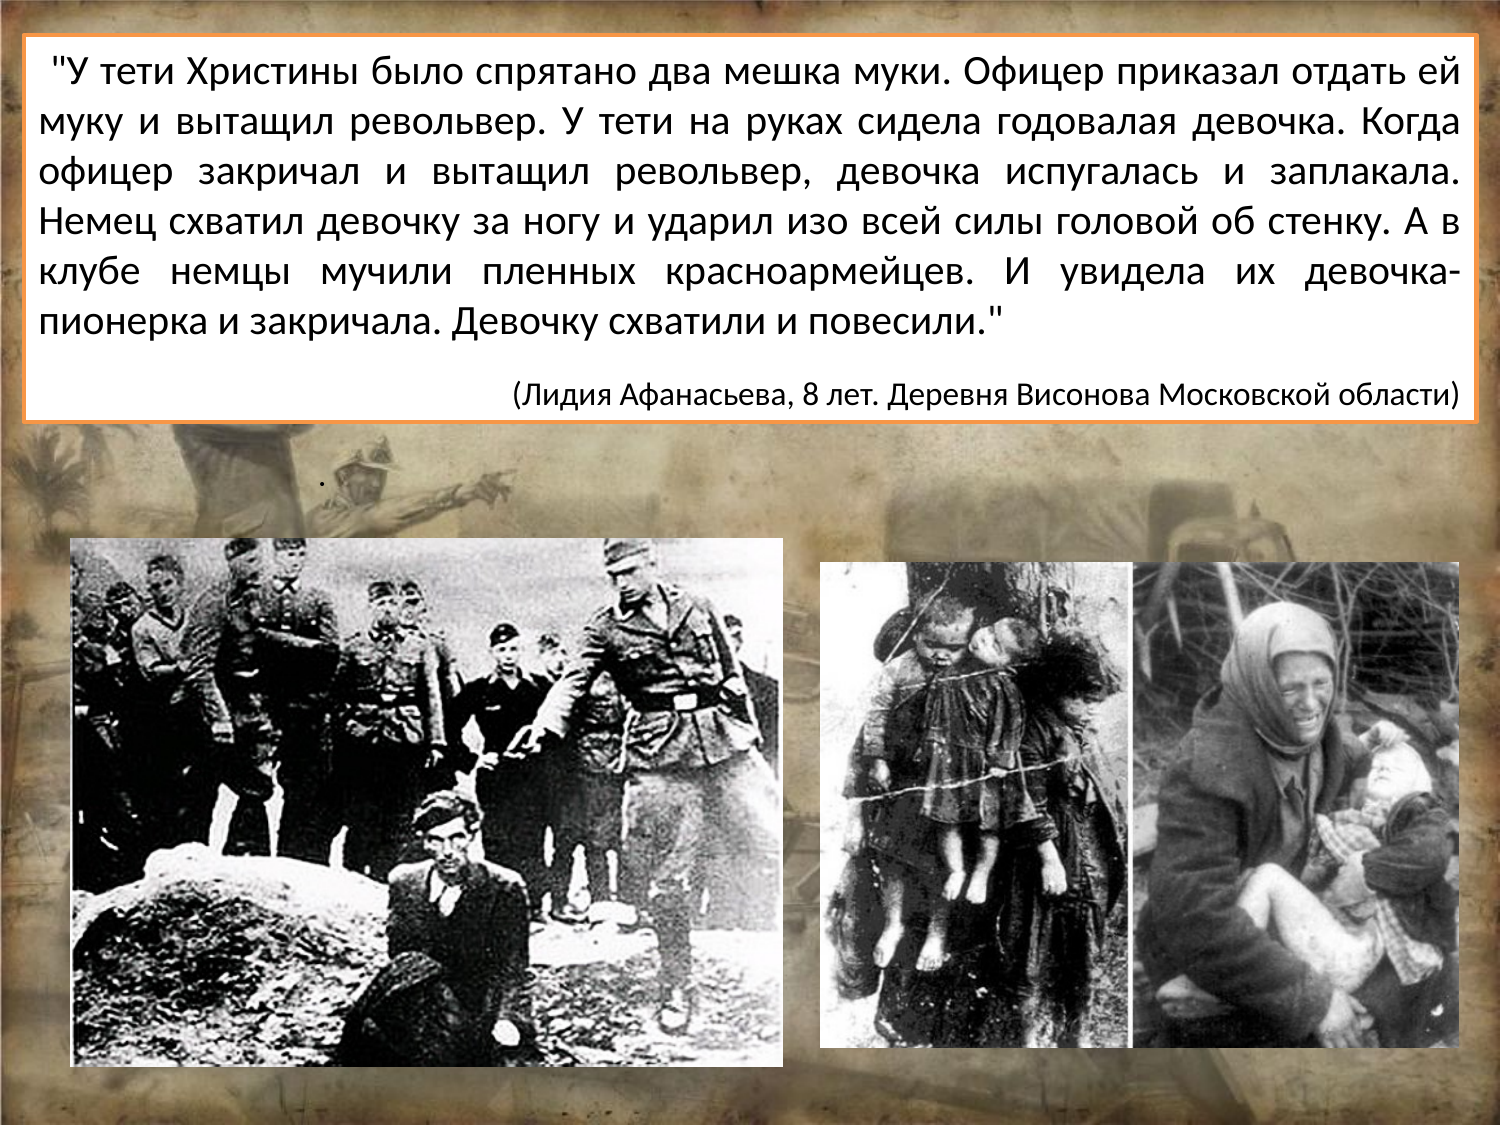

"У тети Христины было спрятано два мешка муки. Офицер приказал отдать ей муку и вытащил револьвер. У тети на руках сидела годовалая девочка. Когда офицер закричал и вытащил револьвер, девочка испугалась и заплакала. Немец схватил девочку за ногу и ударил изо всей силы головой об стенку. А в клубе немцы мучили пленных красноармейцев. И увидела их девочка-пионерка и закричала. Девочку схватили и повесили."
(Лидия Афанасьева, 8 лет. Деревня Висонова Московской области)
#